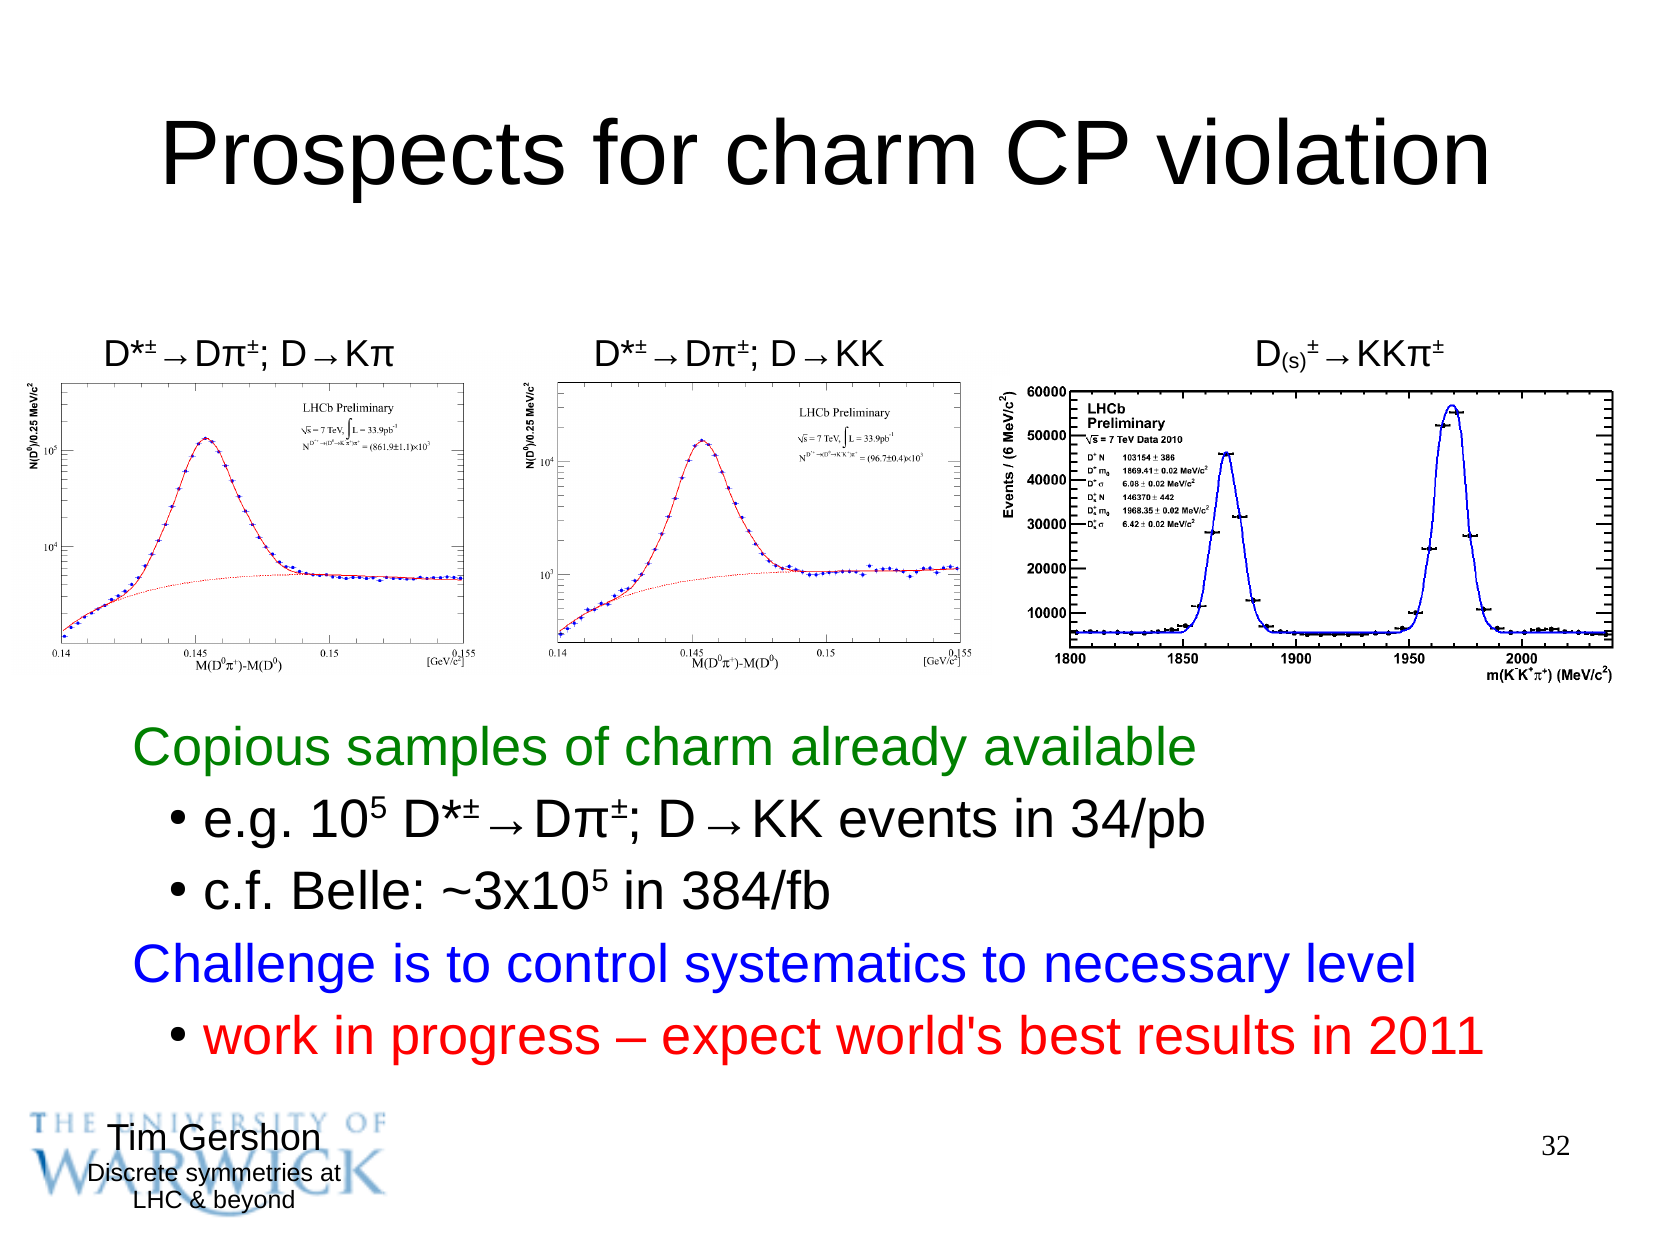

# Prospects for charm CP violation
D*±→Dπ±; D→Kπ
D*±→Dπ±; D→KK
D(s)±→KKπ±
Copious samples of charm already available
e.g. 105 D*±→Dπ±; D→KK events in 34/pb
c.f. Belle: ~3x105 in 384/fb
Challenge is to control systematics to necessary level
work in progress – expect world's best results in 2011
Tim Gershon
Discrete symmetries at LHC & beyond
32